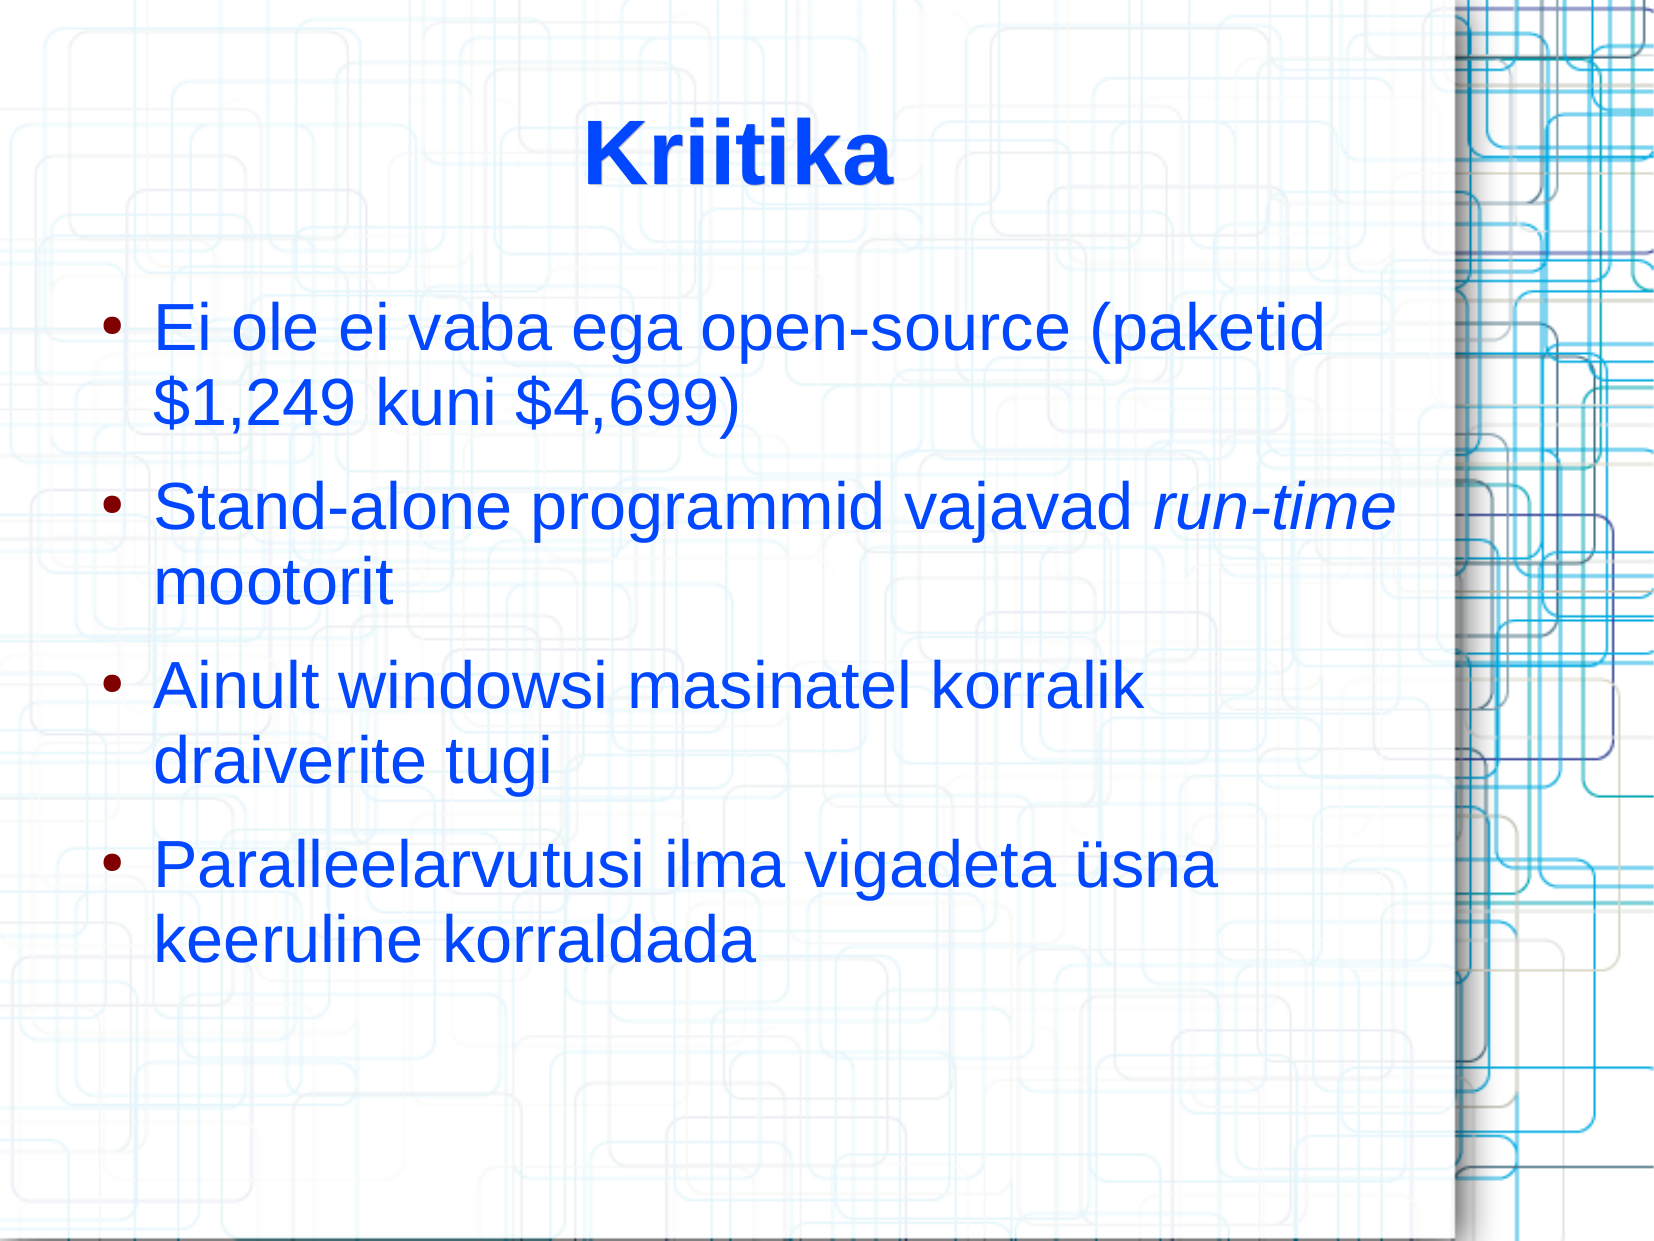

# Kriitika
Ei ole ei vaba ega open-source (paketid $1,249 kuni $4,699)
Stand-alone programmid vajavad run-time mootorit
Ainult windowsi masinatel korralik draiverite tugi
Paralleelarvutusi ilma vigadeta üsna keeruline korraldada